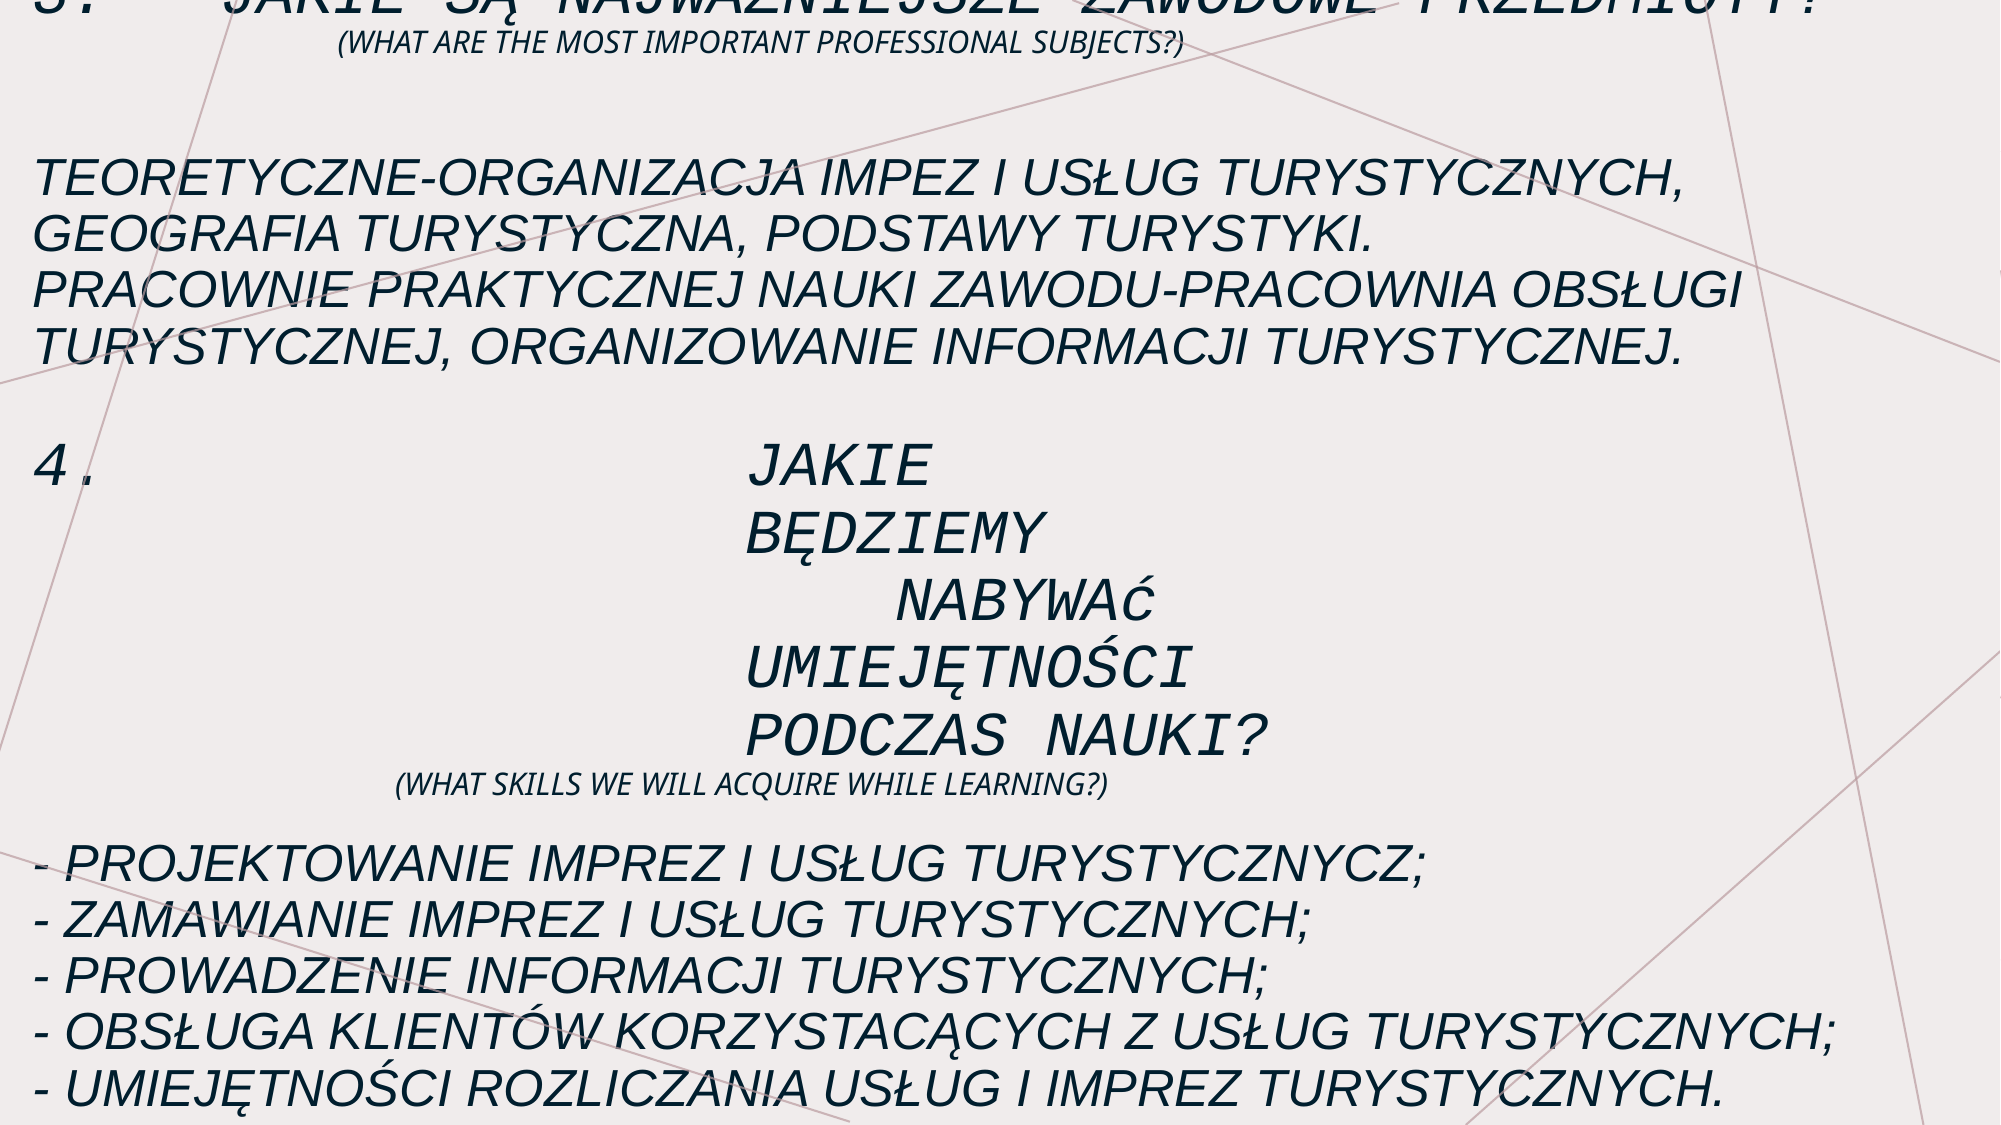

# 3.   JAKIE SĄ NAJWAŻNIEJSZE ZAWODOWE PRZEDMIOTY?                                      (WHAT ARE THE MOST IMPORTANT PROFESSIONAL SUBJECTS?) TEORETYCZNE-ORGANIZACJA IMPEZ I USŁUG TURYSTYCZNYCH, GEOGRAFIA TURYSTYCZNA, PODSTAWY TURYSTYKI. PRACOWNIE PRAKTYCZNEJ NAUKI ZAWODU-PRACOWNIA OBSŁUGI TURYSTYCZNEJ, ORGANIZOWANIE INFORMACJI TURYSTYCZNEJ. 4.                 JAKIE                    BĘDZIEMY                                                 NABYWAć                    UMIEJĘTNOŚCI                    PODCZAS NAUKI?                                             (WHAT SKILLS WE WILL ACQUIRE WHILE LEARNING?) - PROJEKTOWANIE IMPREZ I USŁUG TURYSTYCZNYCZ; - ZAMAWIANIE IMPREZ I USŁUG TURYSTYCZNYCH; - PROWADZENIE INFORMACJI TURYSTYCZNYCH; - OBSŁUGA KLIENTÓW KORZYSTACĄCYCH Z USŁUG TURYSTYCZNYCH; - UMIEJĘTNOŚCI ROZLICZANIA USŁUG I IMPREZ TURYSTYCZNYCH.